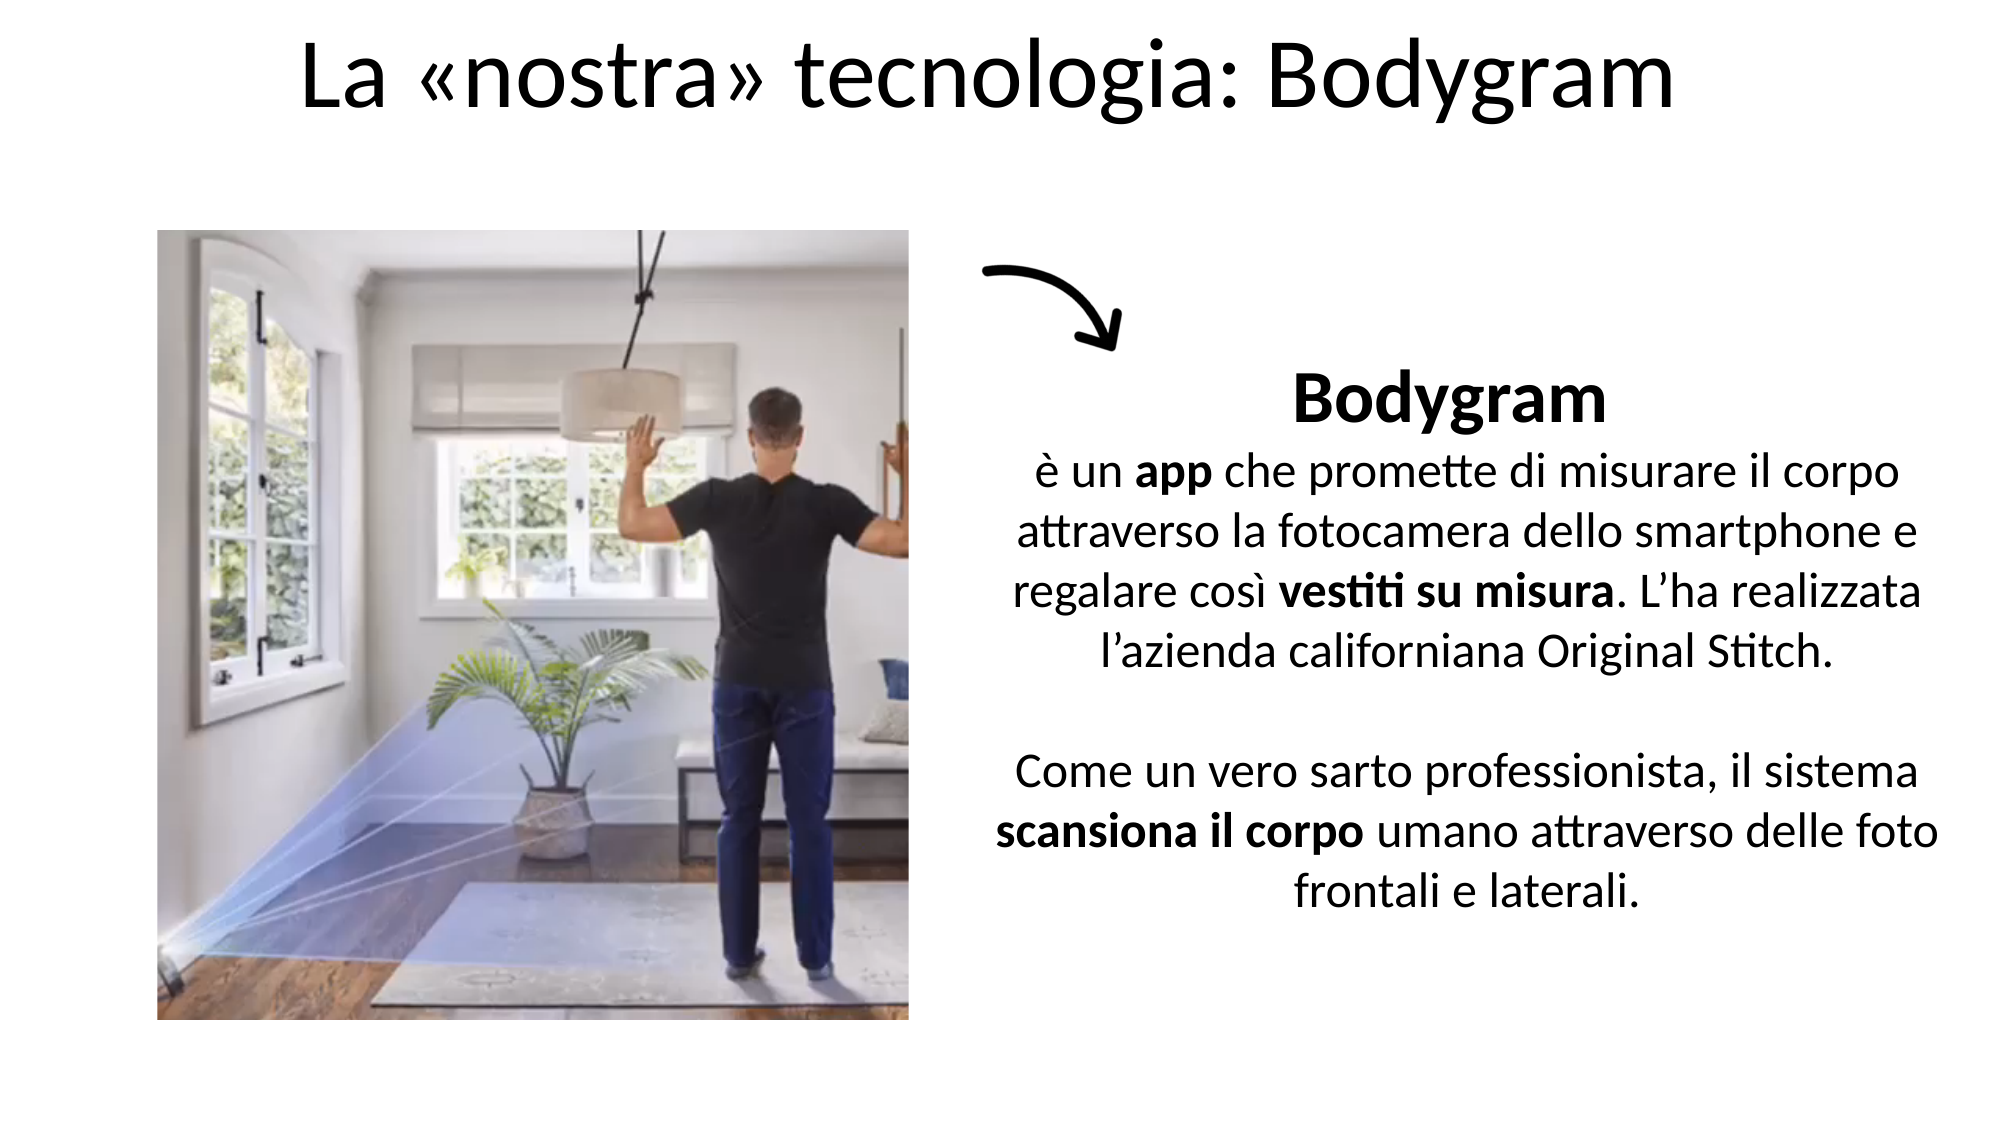

La «nostra» tecnologia: Bodygram
Bodygram
è un app che promette di misurare il corpo attraverso la fotocamera dello smartphone e regalare così vestiti su misura. L’ha realizzata l’azienda californiana Original Stitch.
Come un vero sarto professionista, il sistema scansiona il corpo umano attraverso delle foto frontali e laterali.